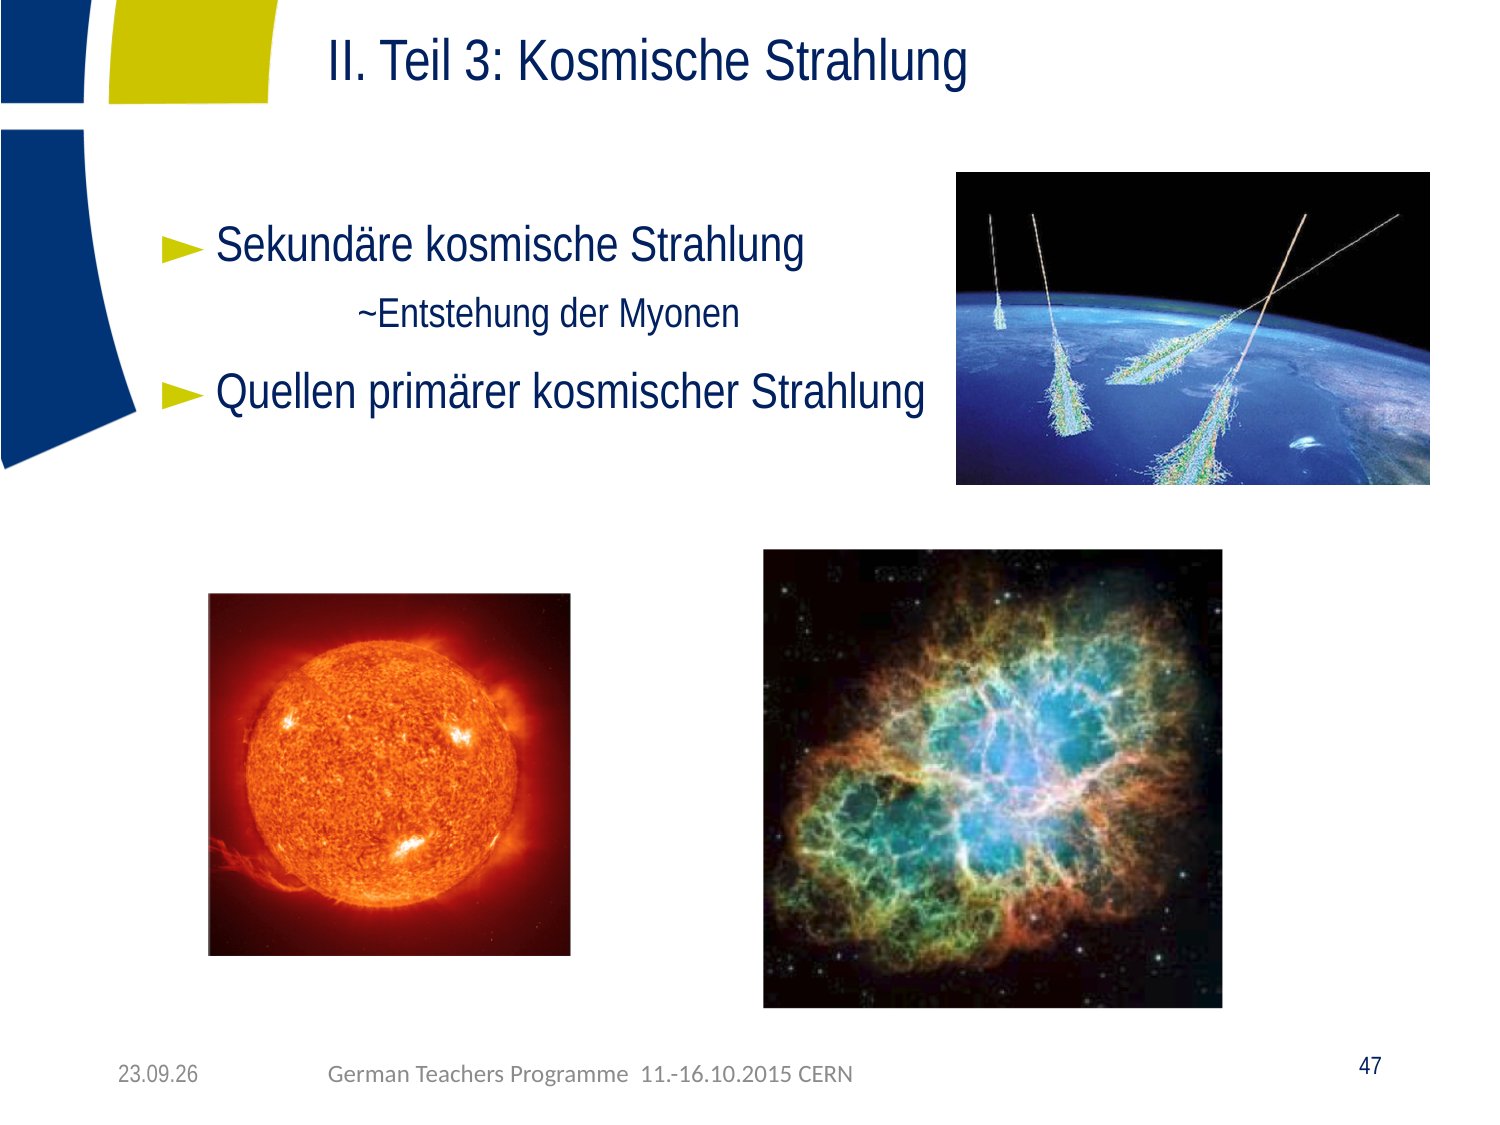

II. Teil 3: Kosmische Strahlung
# Sekundäre kosmische Strahlung
~Entstehung der Myonen
Quellen primärer kosmischer Strahlung
German Teachers Programme 11.-16.10.2015 CERN